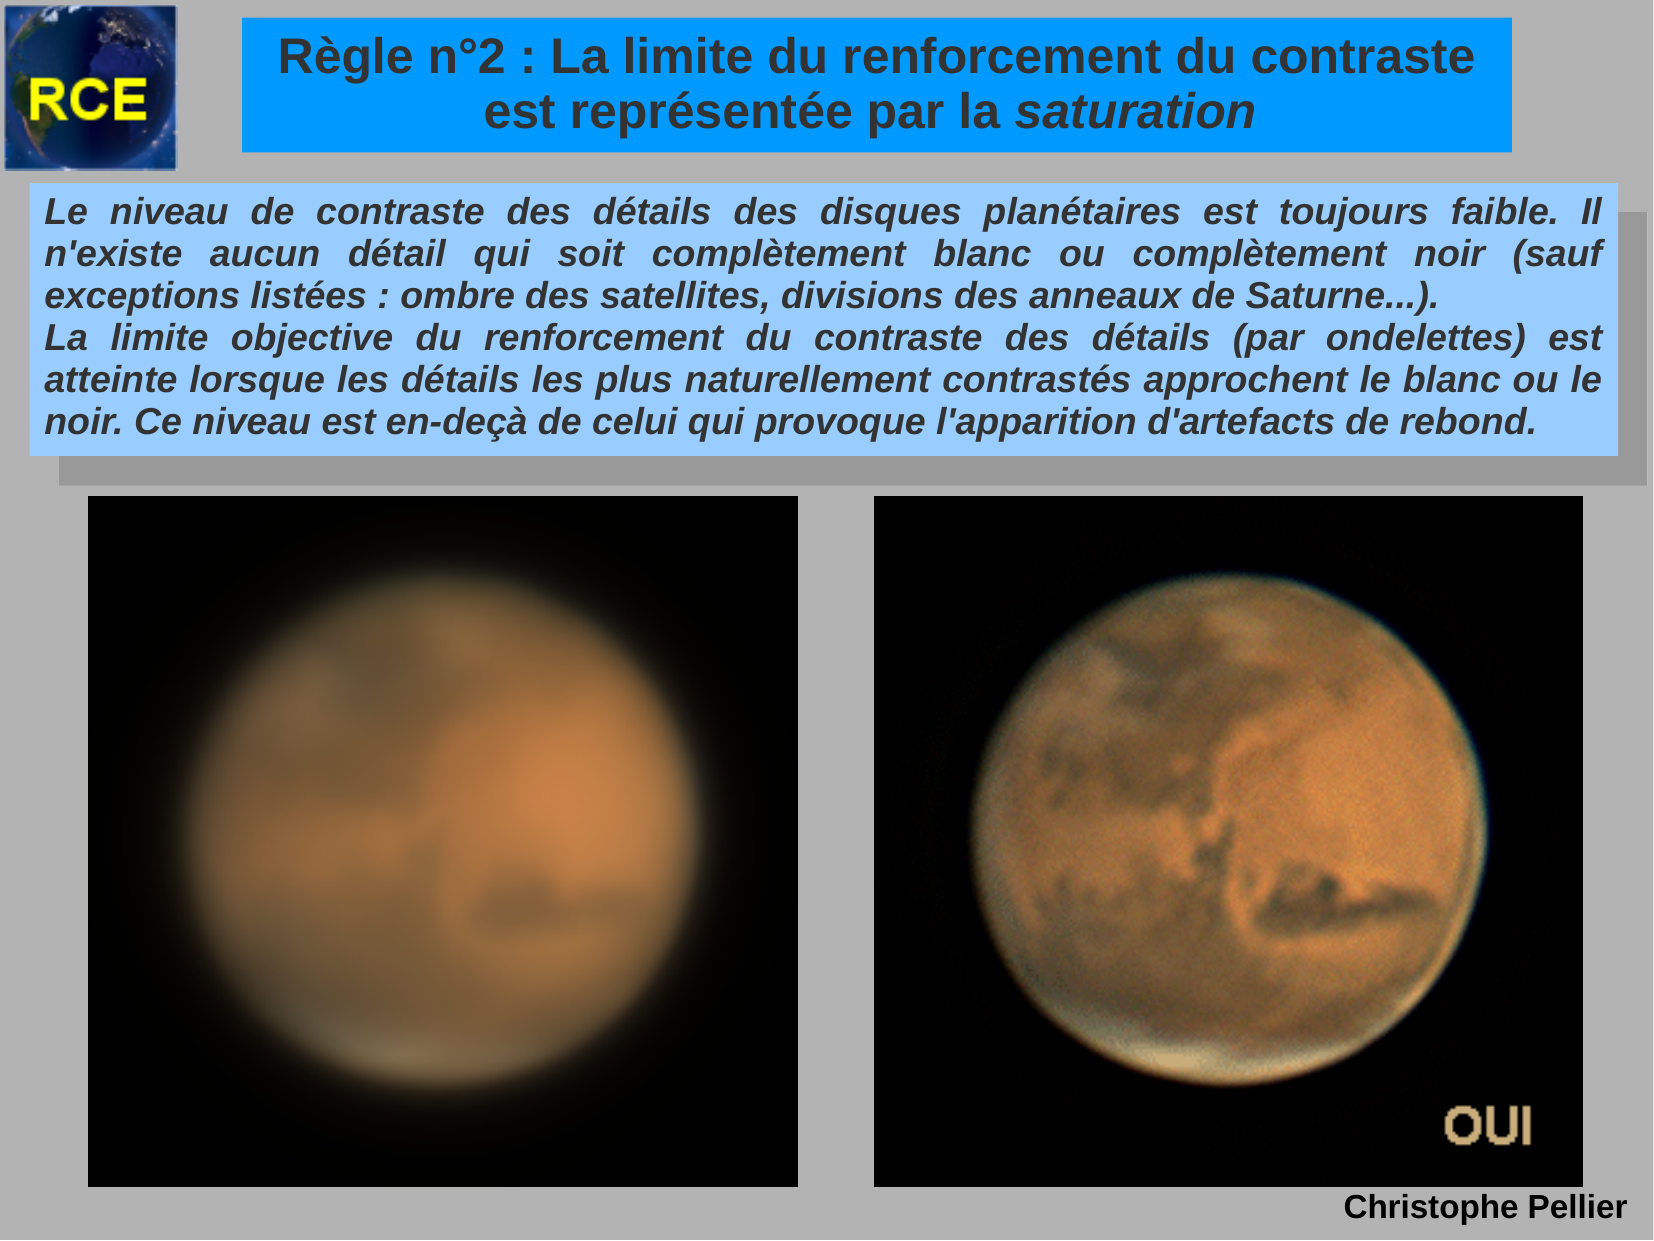

Règle n°2 : La limite du renforcement du contraste est représentée par la saturation
Le niveau de contraste des détails des disques planétaires est toujours faible. Il n'existe aucun détail qui soit complètement blanc ou complètement noir (sauf exceptions listées : ombre des satellites, divisions des anneaux de Saturne...).
La limite objective du renforcement du contraste des détails (par ondelettes) est atteinte lorsque les détails les plus naturellement contrastés approchent le blanc ou le noir. Ce niveau est en-deçà de celui qui provoque l'apparition d'artefacts de rebond.
Christophe Pellier